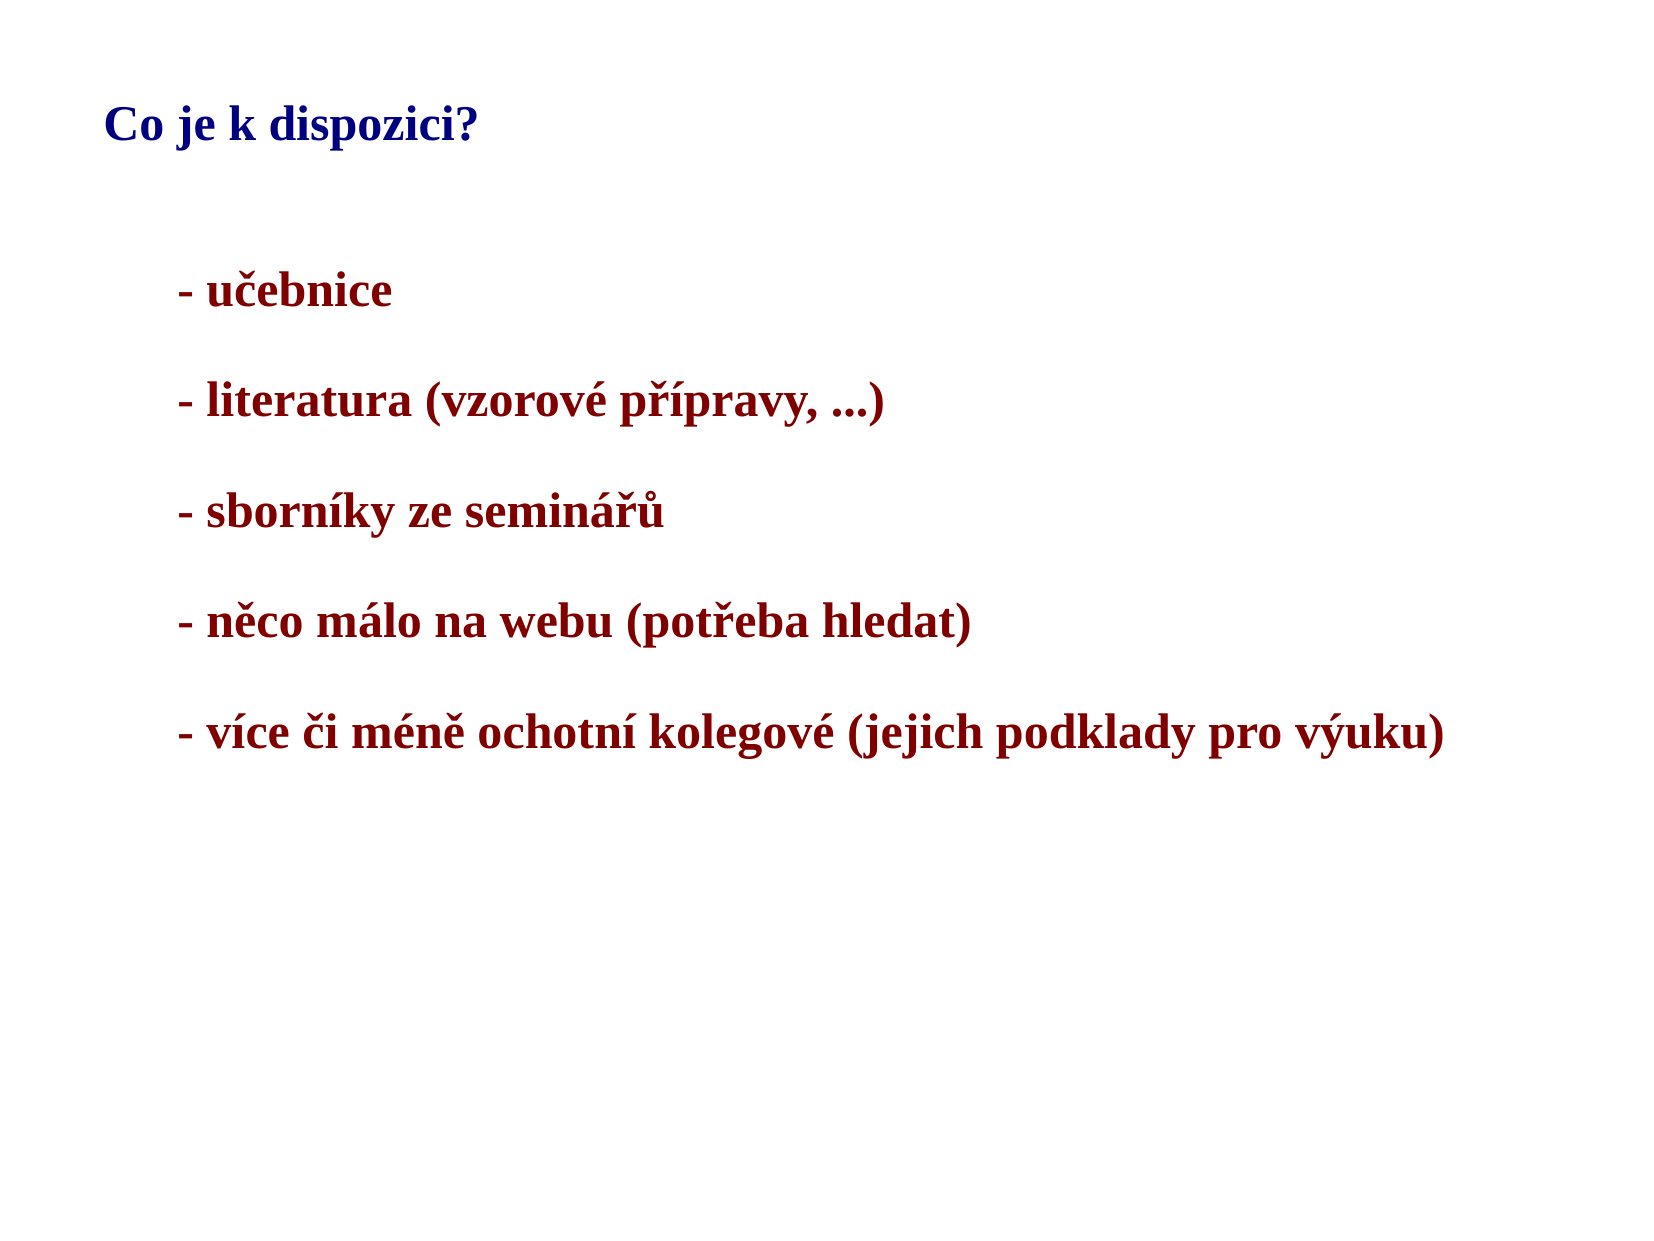

Co je k dispozici?
	- učebnice
	- literatura (vzorové přípravy, ...)
	- sborníky ze seminářů
	- něco málo na webu (potřeba hledat)
	- více či méně ochotní kolegové (jejich podklady pro výuku)